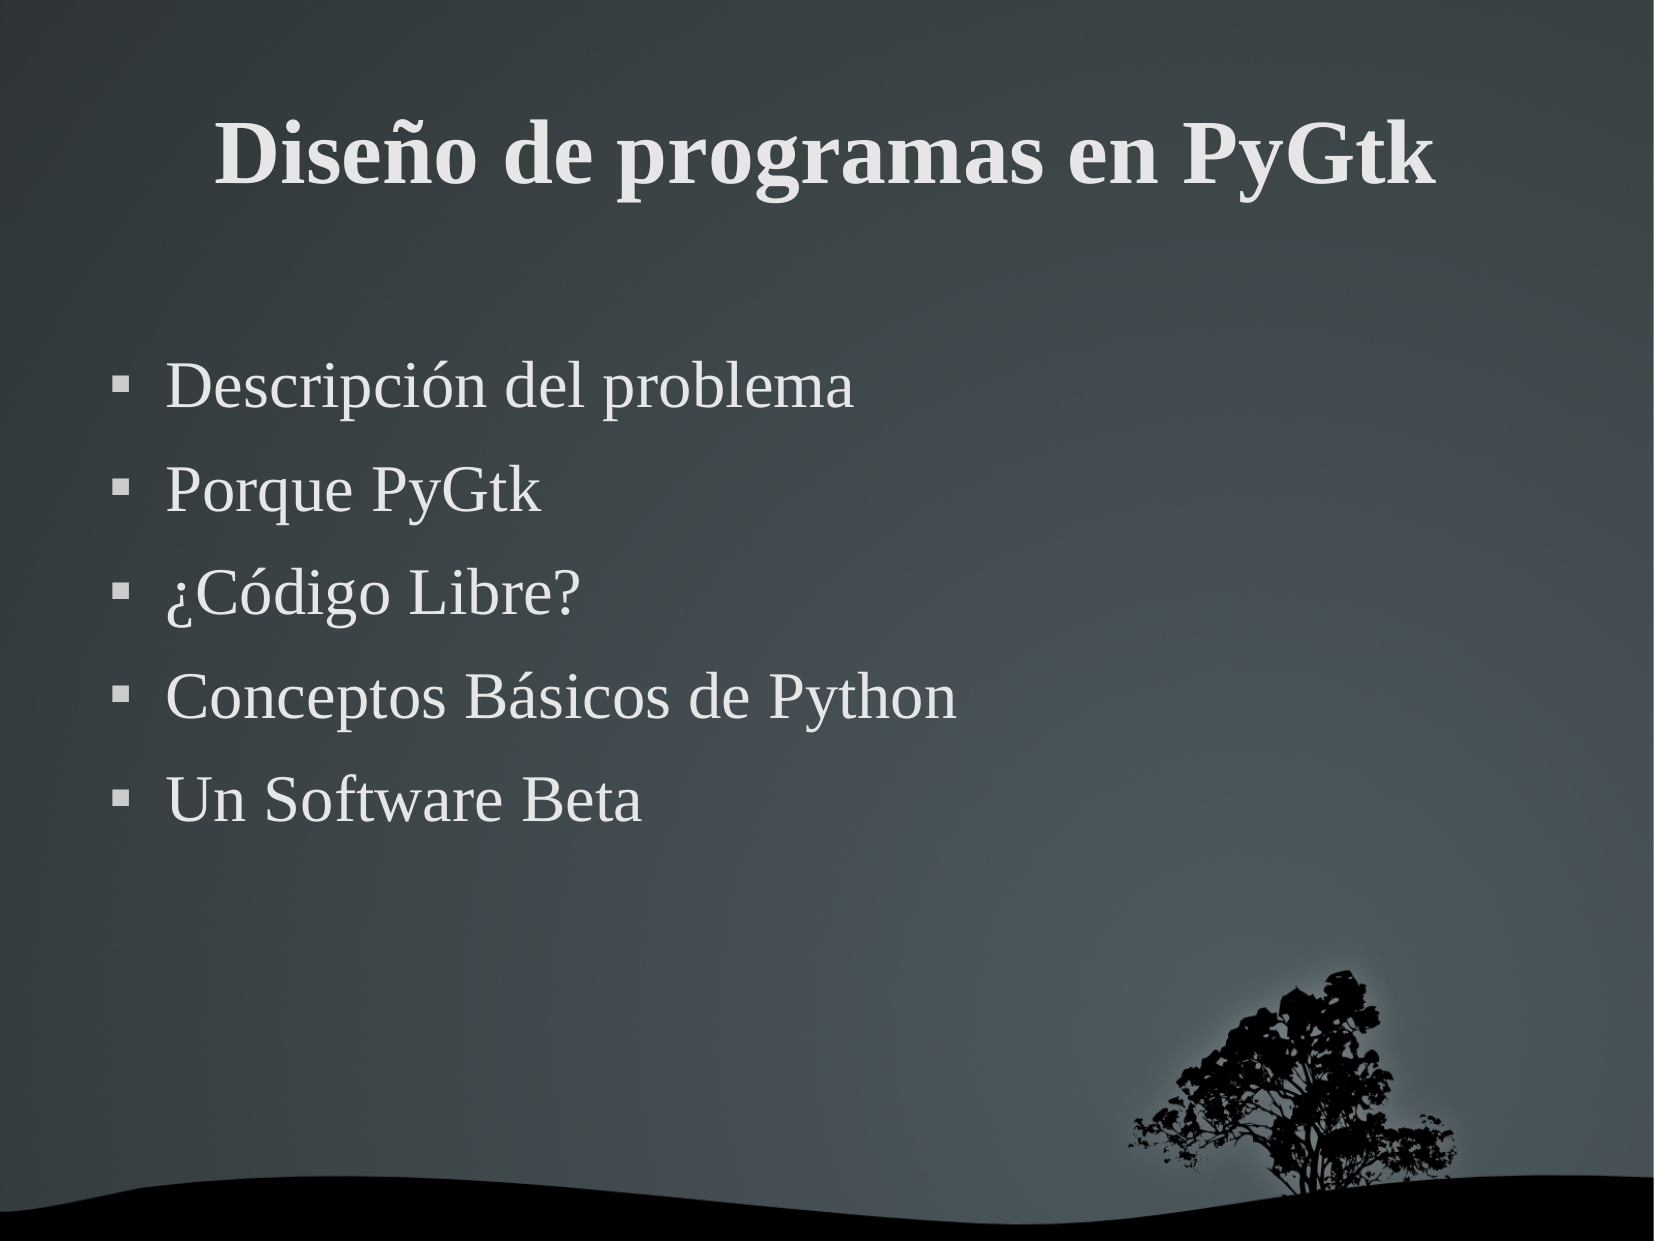

# Diseño de programas en PyGtk
Descripción del problema
Porque PyGtk
¿Código Libre?
Conceptos Básicos de Python
Un Software Beta